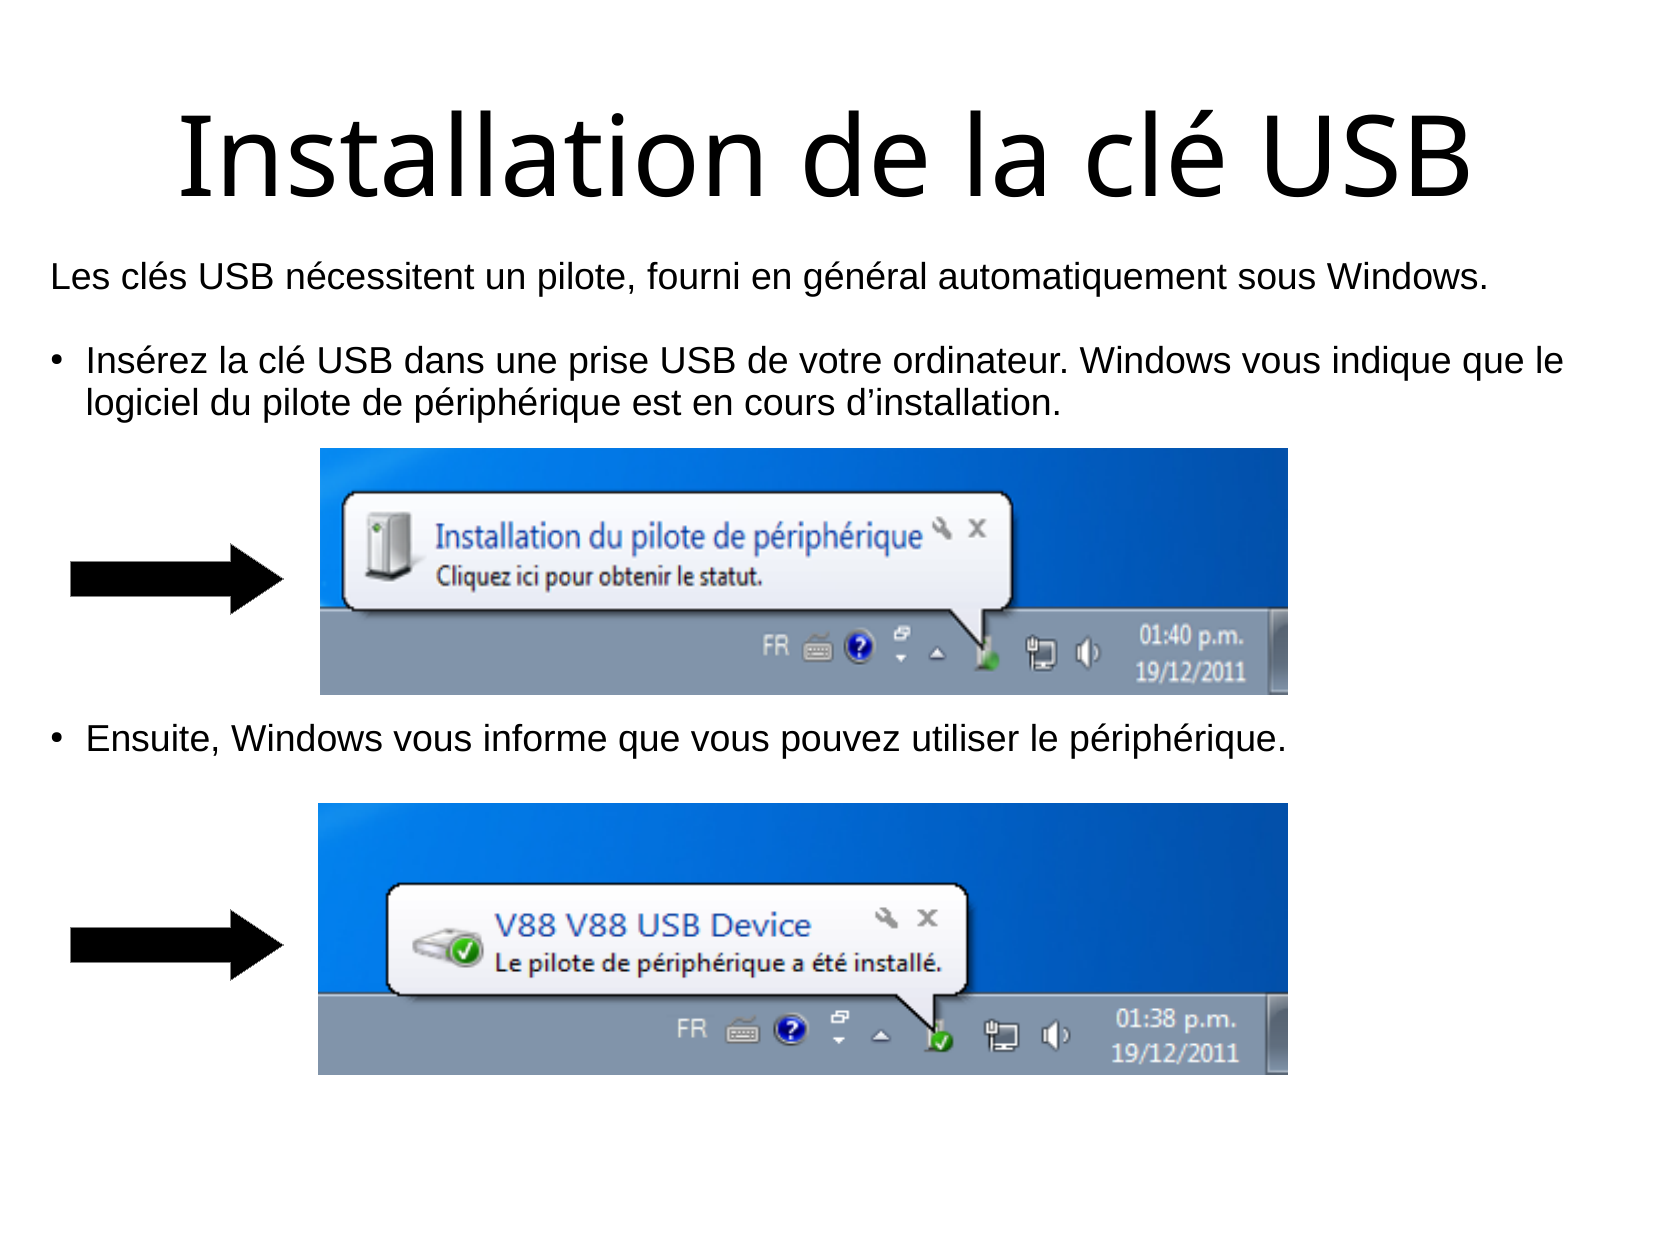

# Installation de la clé USB
Les clés USB nécessitent un pilote, fourni en général automatiquement sous Windows.
Insérez la clé USB dans une prise USB de votre ordinateur. Windows vous indique que le logiciel du pilote de périphérique est en cours d’installation.
Ensuite, Windows vous informe que vous pouvez utiliser le périphérique.